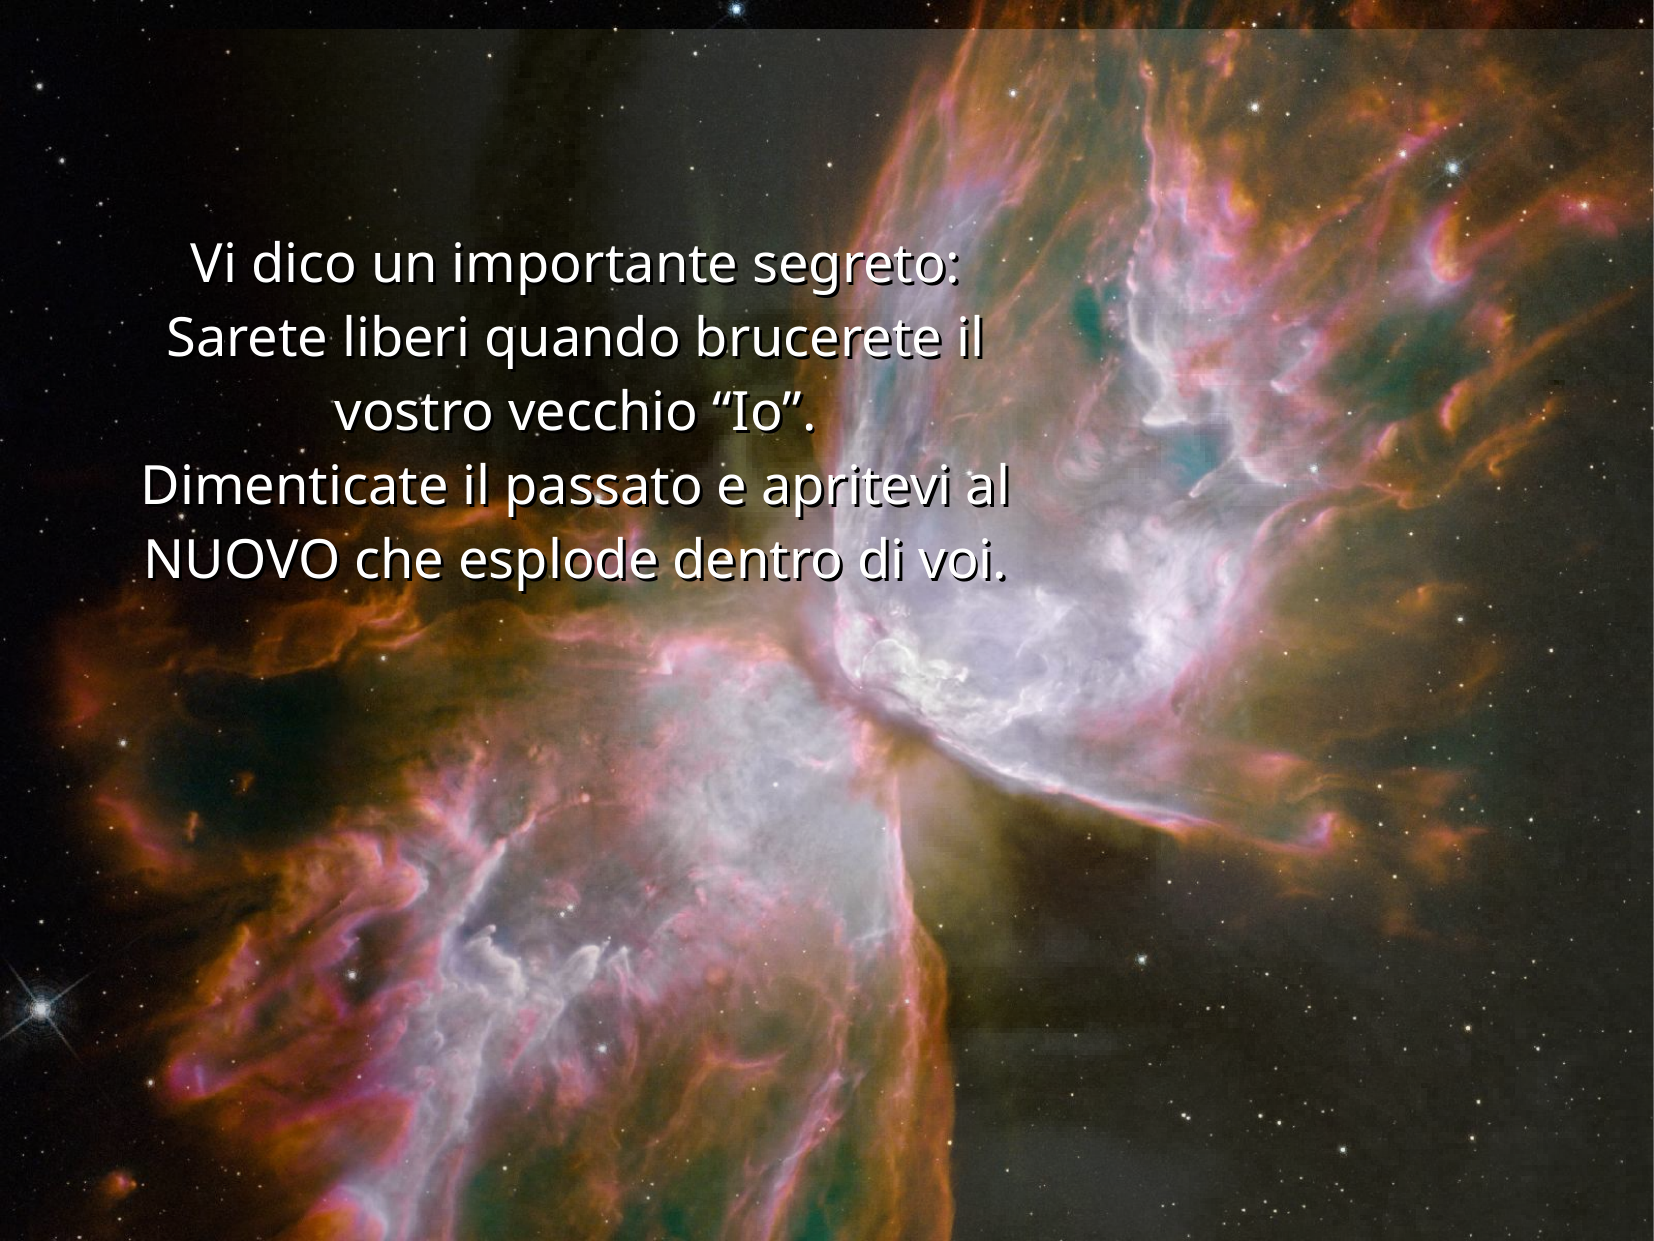

# Vi dico un importante segreto: Sarete liberi quando brucerete il vostro vecchio “Io”. Dimenticate il passato e apritevi al NUOVO che esplode dentro di voi.